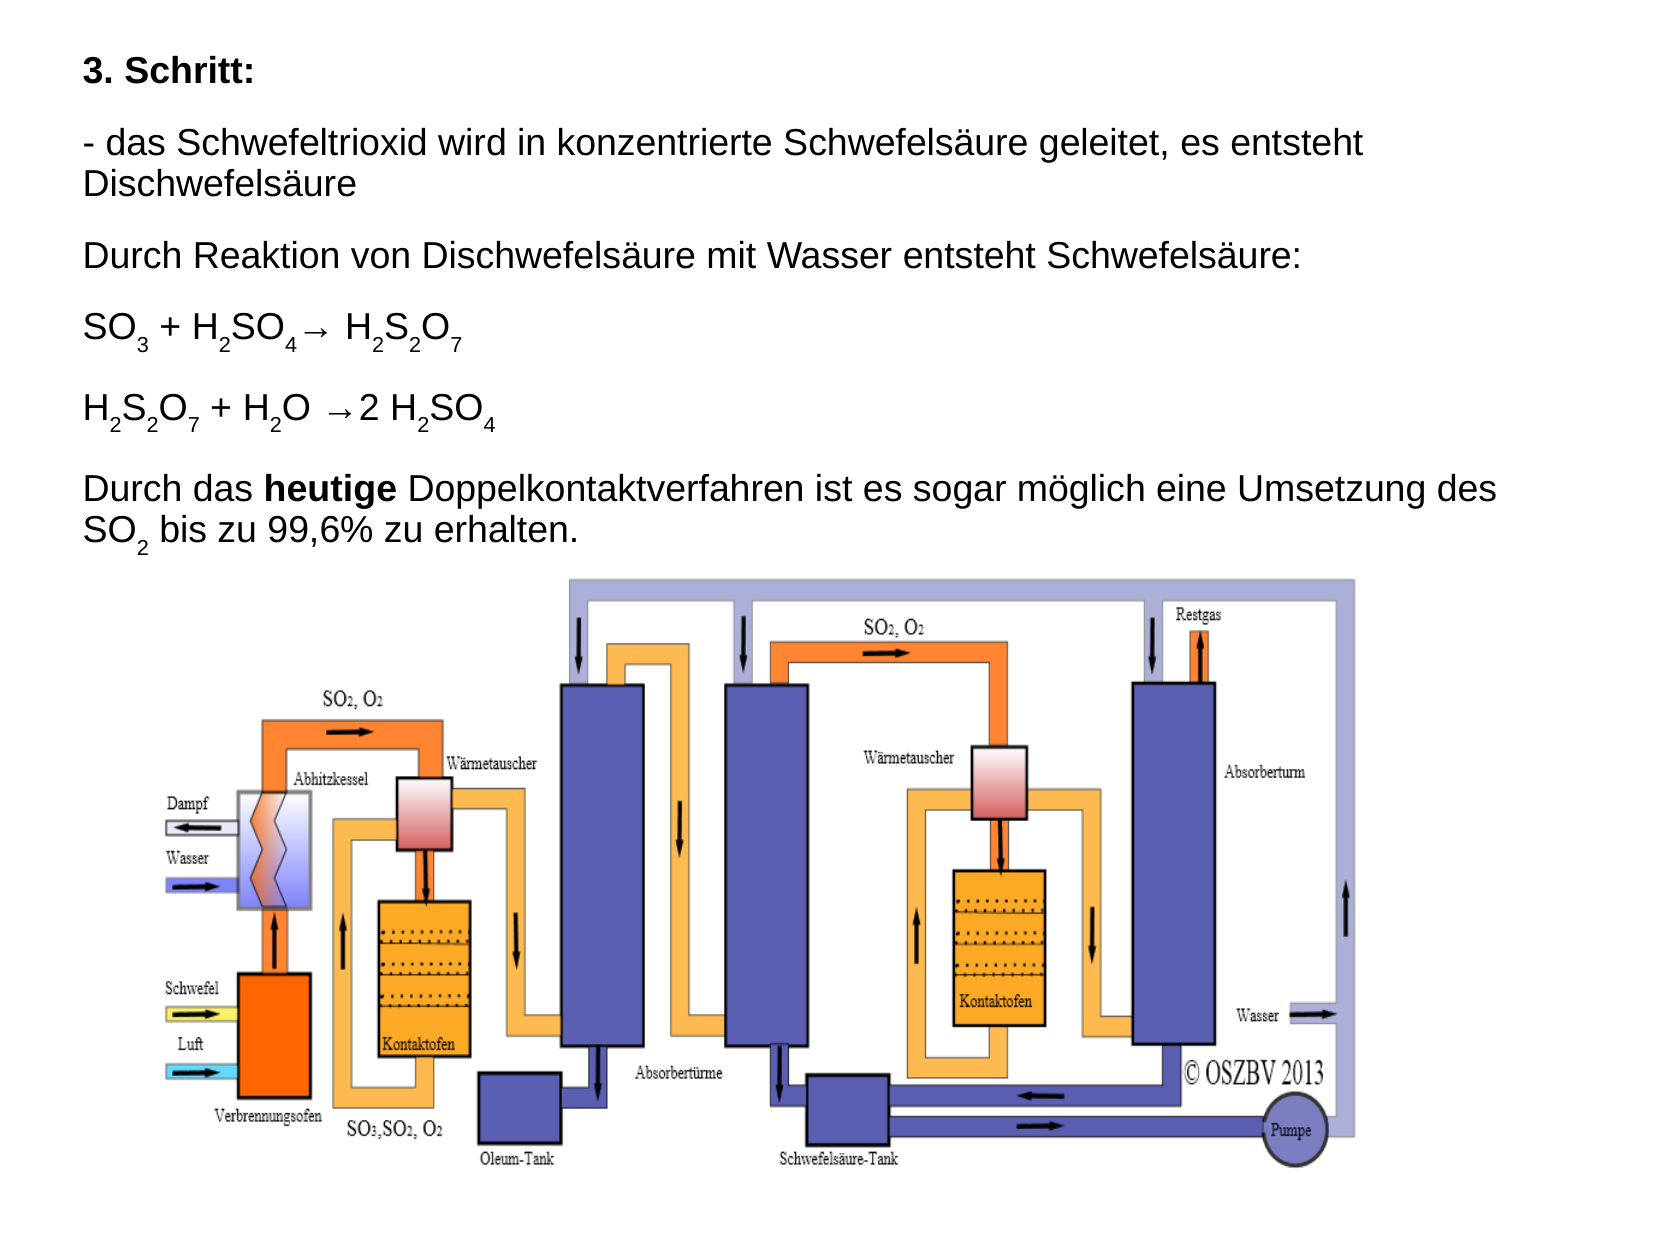

# 3. Schritt:
- das Schwefeltrioxid wird in konzentrierte Schwefelsäure geleitet, es entsteht Dischwefelsäure
Durch Reaktion von Dischwefelsäure mit Wasser entsteht Schwefelsäure:
SO3 + H2SO4→ H2S2O7
H2S2O7 + H2O →2 H2SO4
Durch das heutige Doppelkontaktverfahren ist es sogar möglich eine Umsetzung des SO2 bis zu 99,6% zu erhalten.